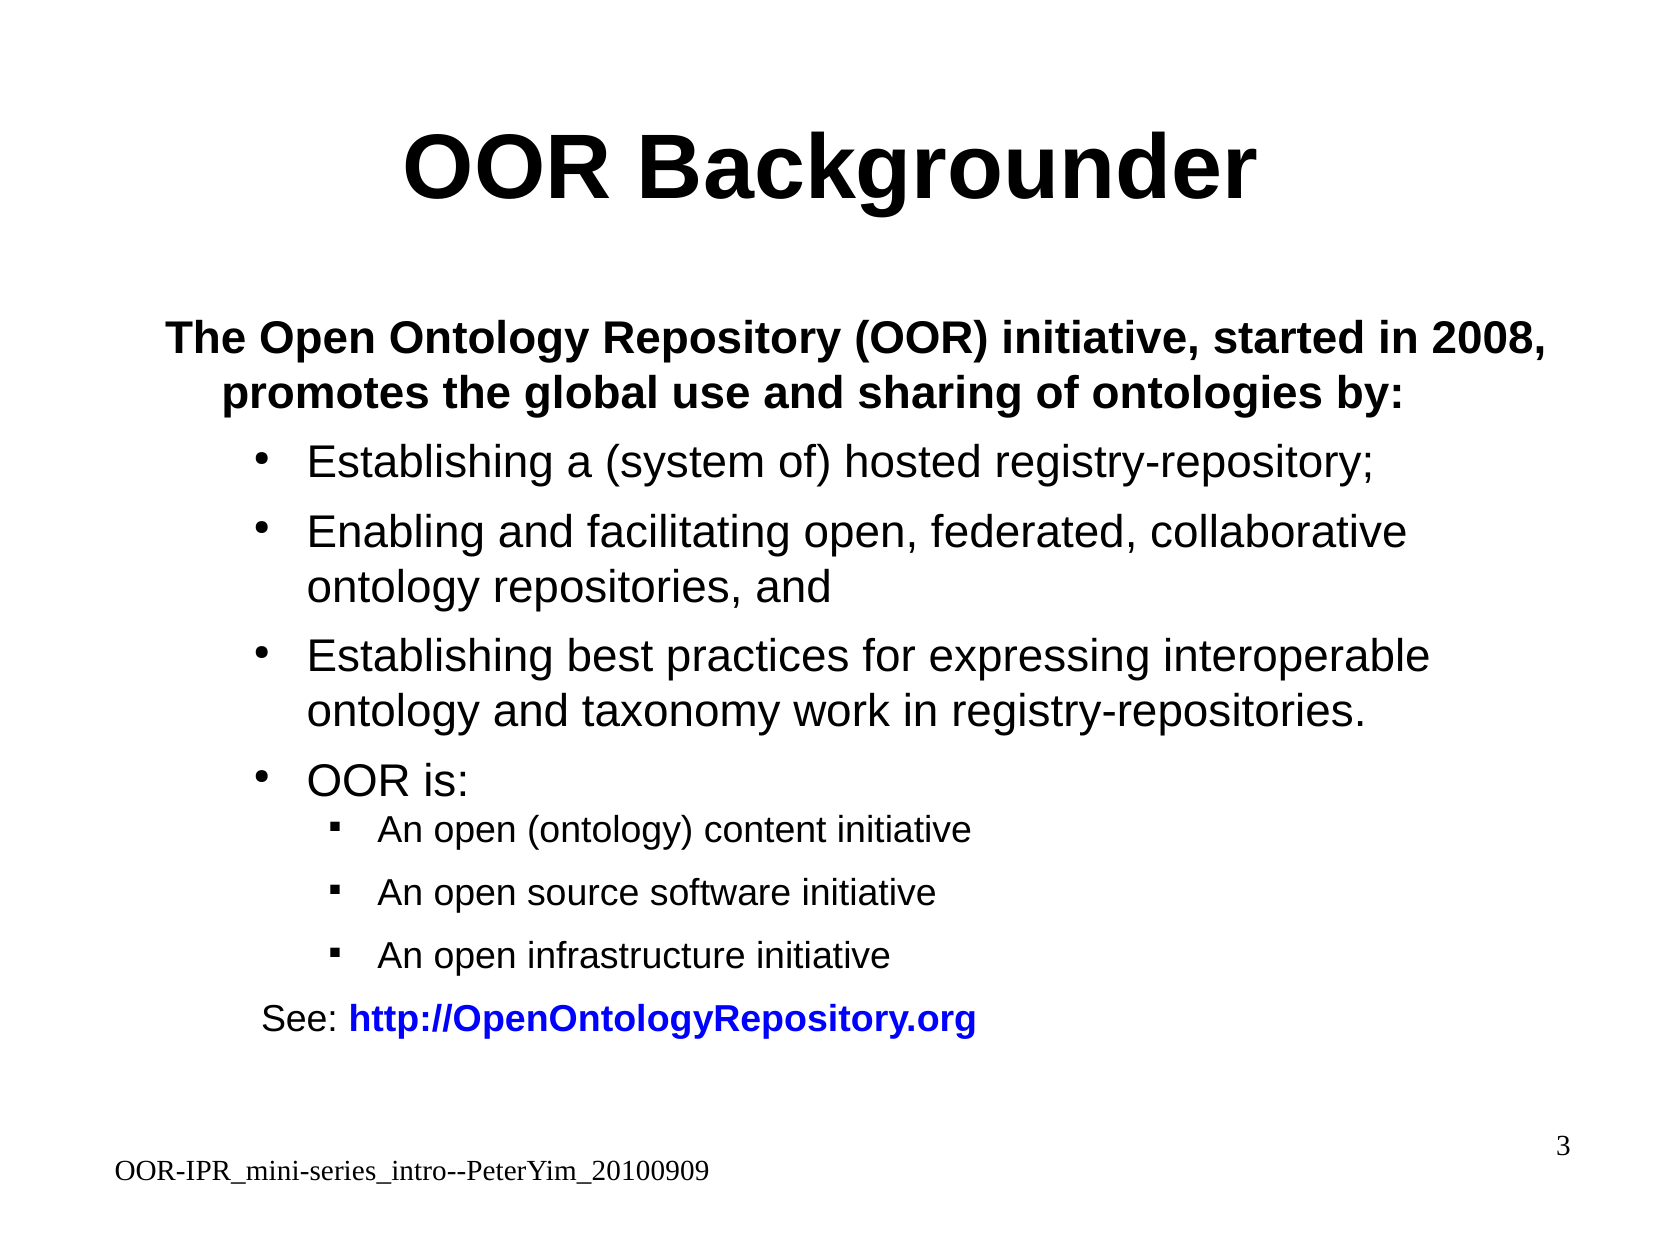

# OOR Backgrounder
The Open Ontology Repository (OOR) initiative, started in 2008, promotes the global use and sharing of ontologies by:
Establishing a (system of) hosted registry-repository;
Enabling and facilitating open, federated, collaborative ontology repositories, and
Establishing best practices for expressing interoperable ontology and taxonomy work in registry-repositories.
OOR is:
An open (ontology) content initiative
An open source software initiative
An open infrastructure initiative
 See: http://OpenOntologyRepository.org
3